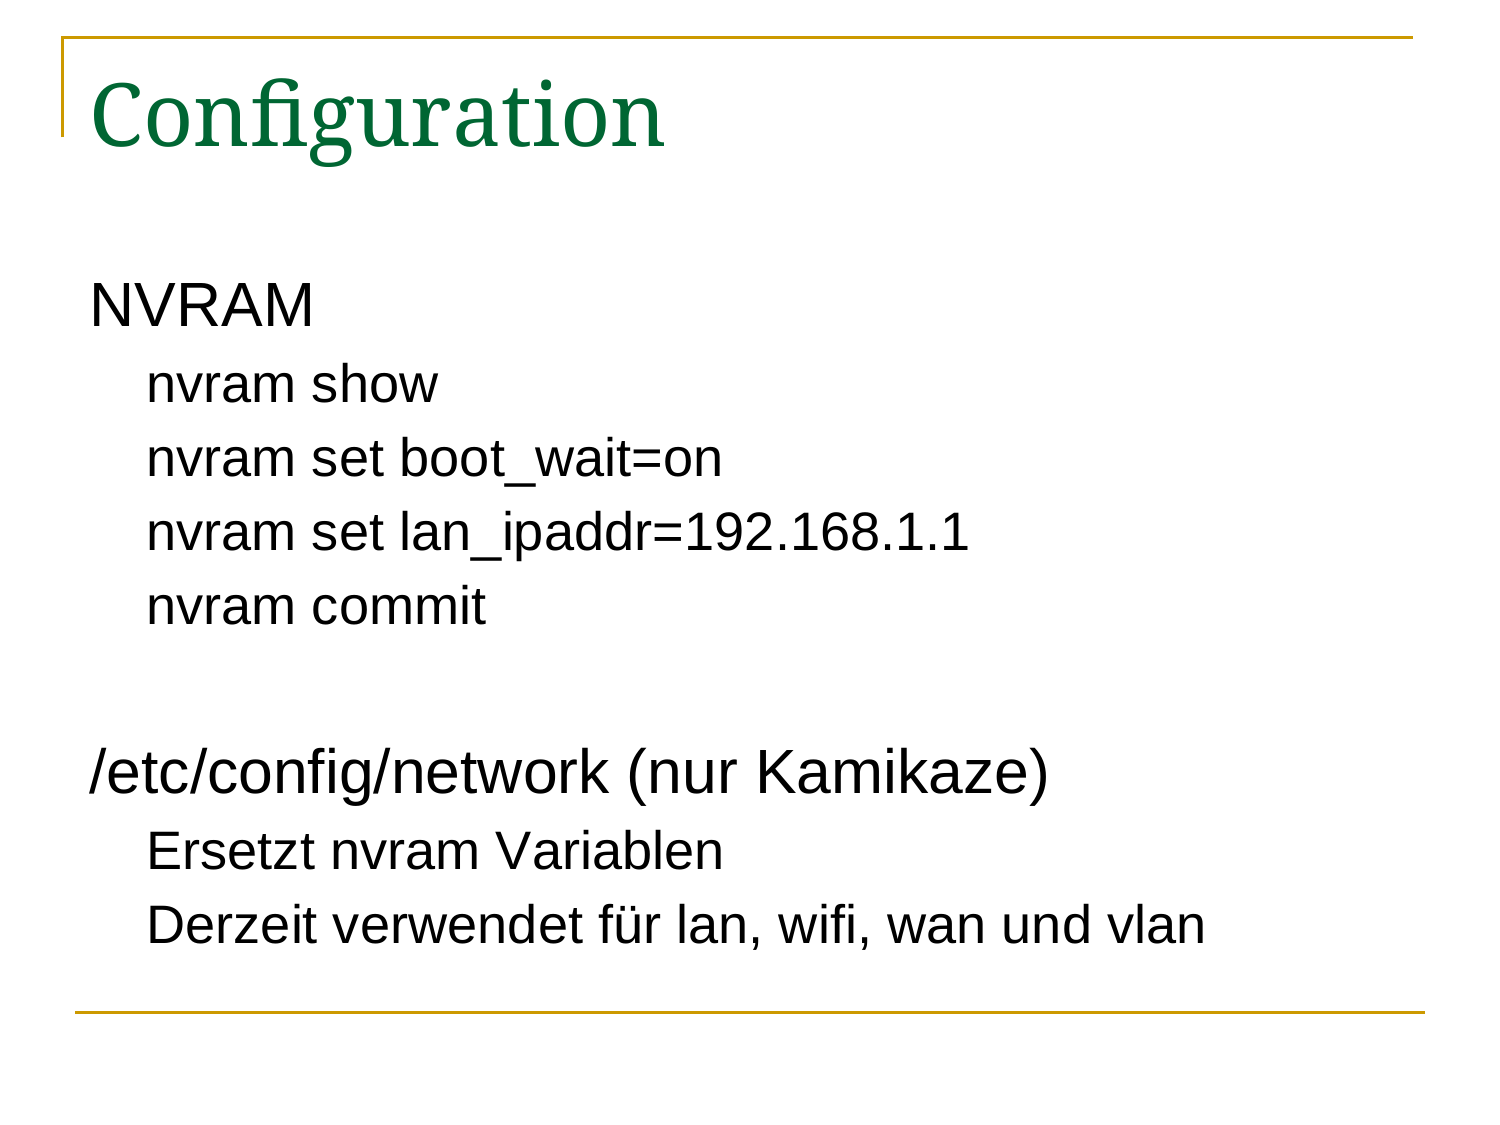

# Configuration
NVRAM
nvram show
nvram set boot_wait=on
nvram set lan_ipaddr=192.168.1.1
nvram commit
/etc/config/network (nur Kamikaze)
Ersetzt nvram Variablen
Derzeit verwendet für lan, wifi, wan und vlan